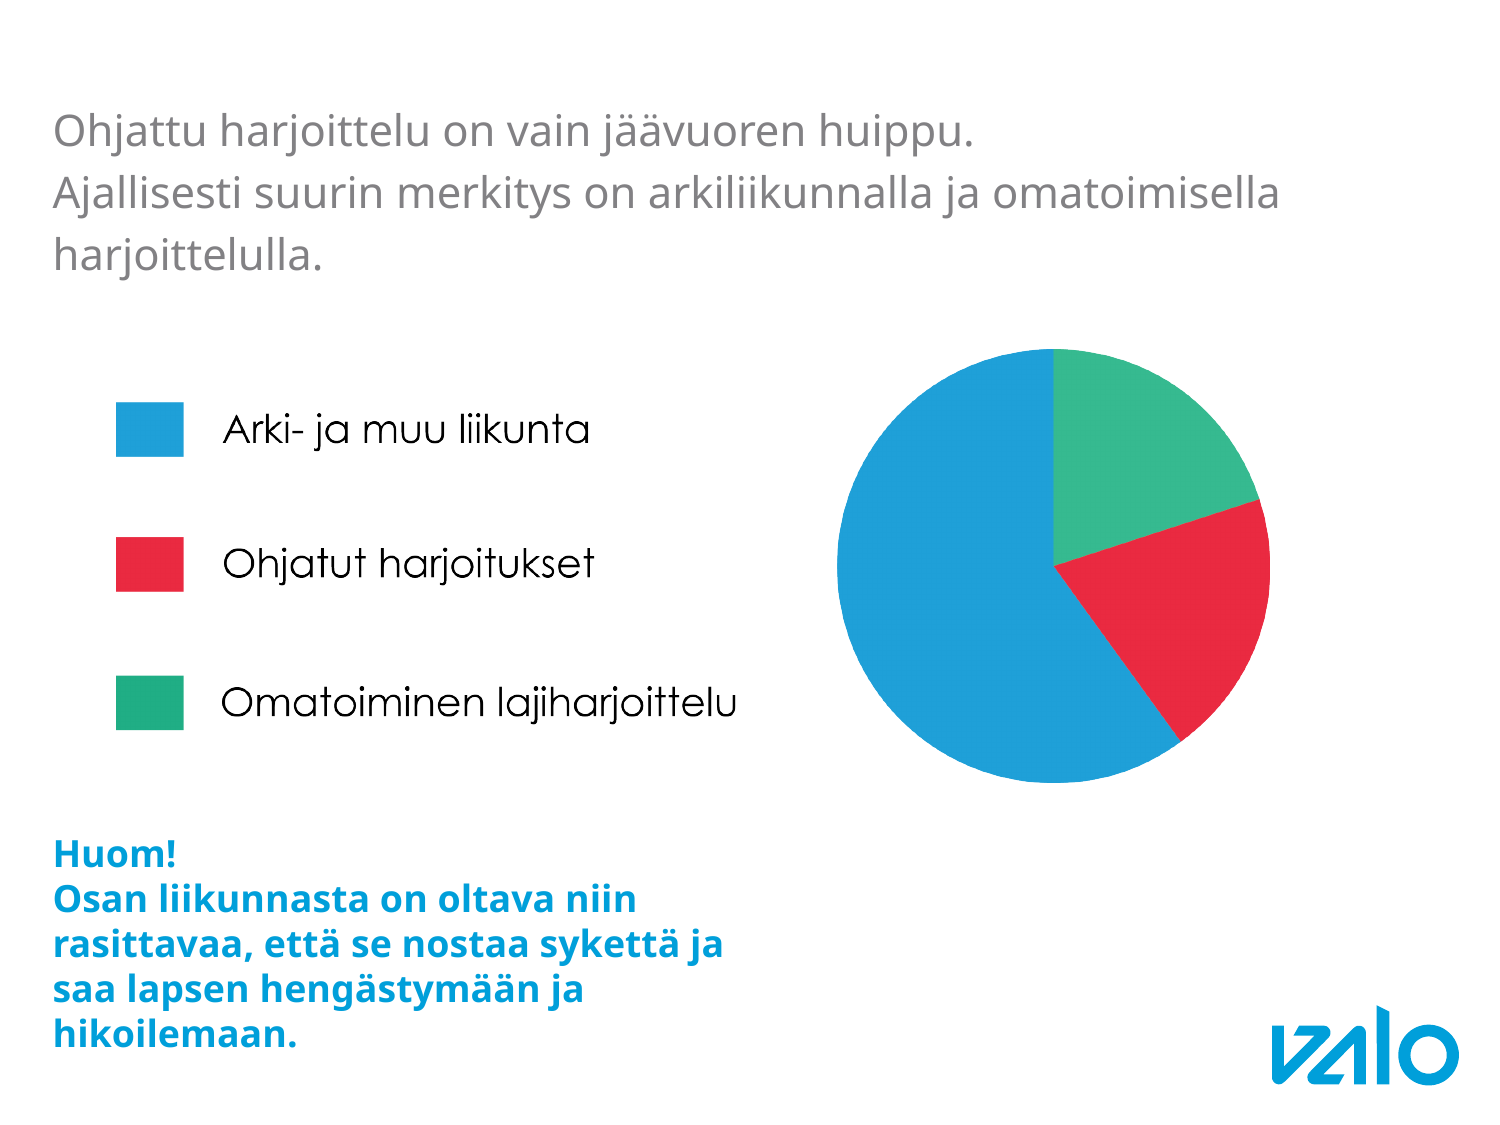

# Ohjattu harjoittelu on vain jäävuoren huippu.
Ajallisesti suurin merkitys on arkiliikunnalla ja omatoimisella
harjoittelulla.
Huom!
Osan liikunnasta on oltava niin rasittavaa, että se nostaa sykettä ja saa lapsen hengästymään ja hikoilemaan.